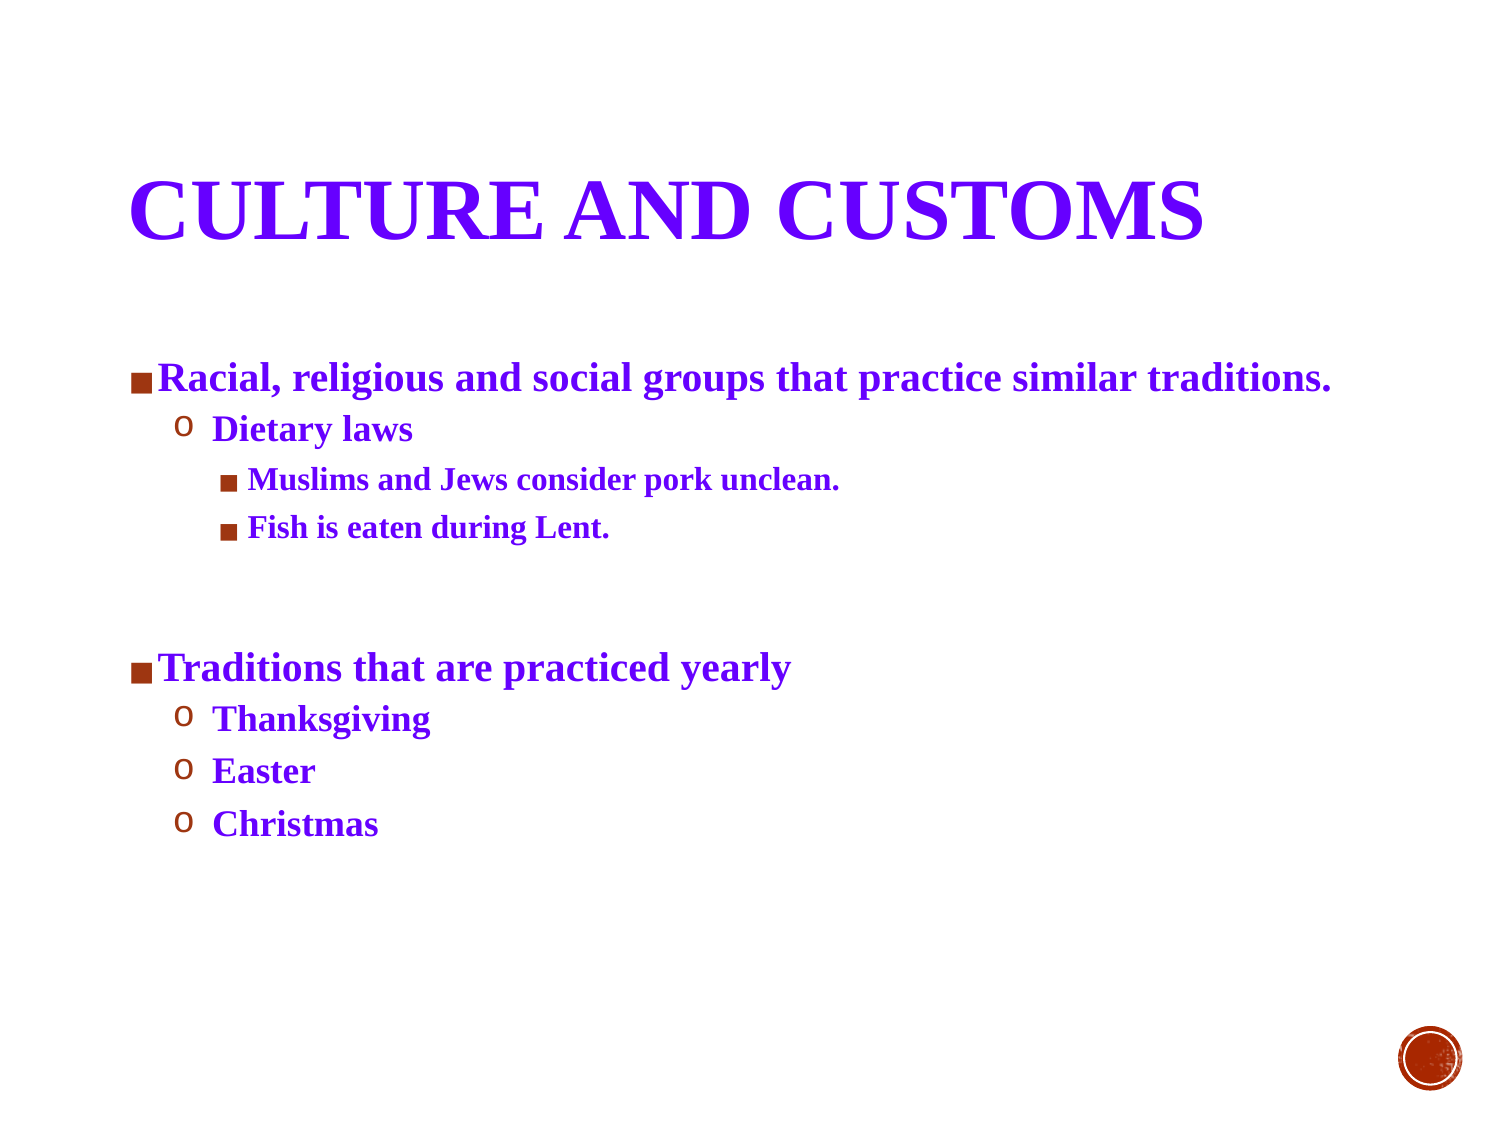

# CULTURE AND CUSTOMS
Racial, religious and social groups that practice similar traditions.
 Dietary laws
Muslims and Jews consider pork unclean.
Fish is eaten during Lent.
Traditions that are practiced yearly
 Thanksgiving
 Easter
 Christmas